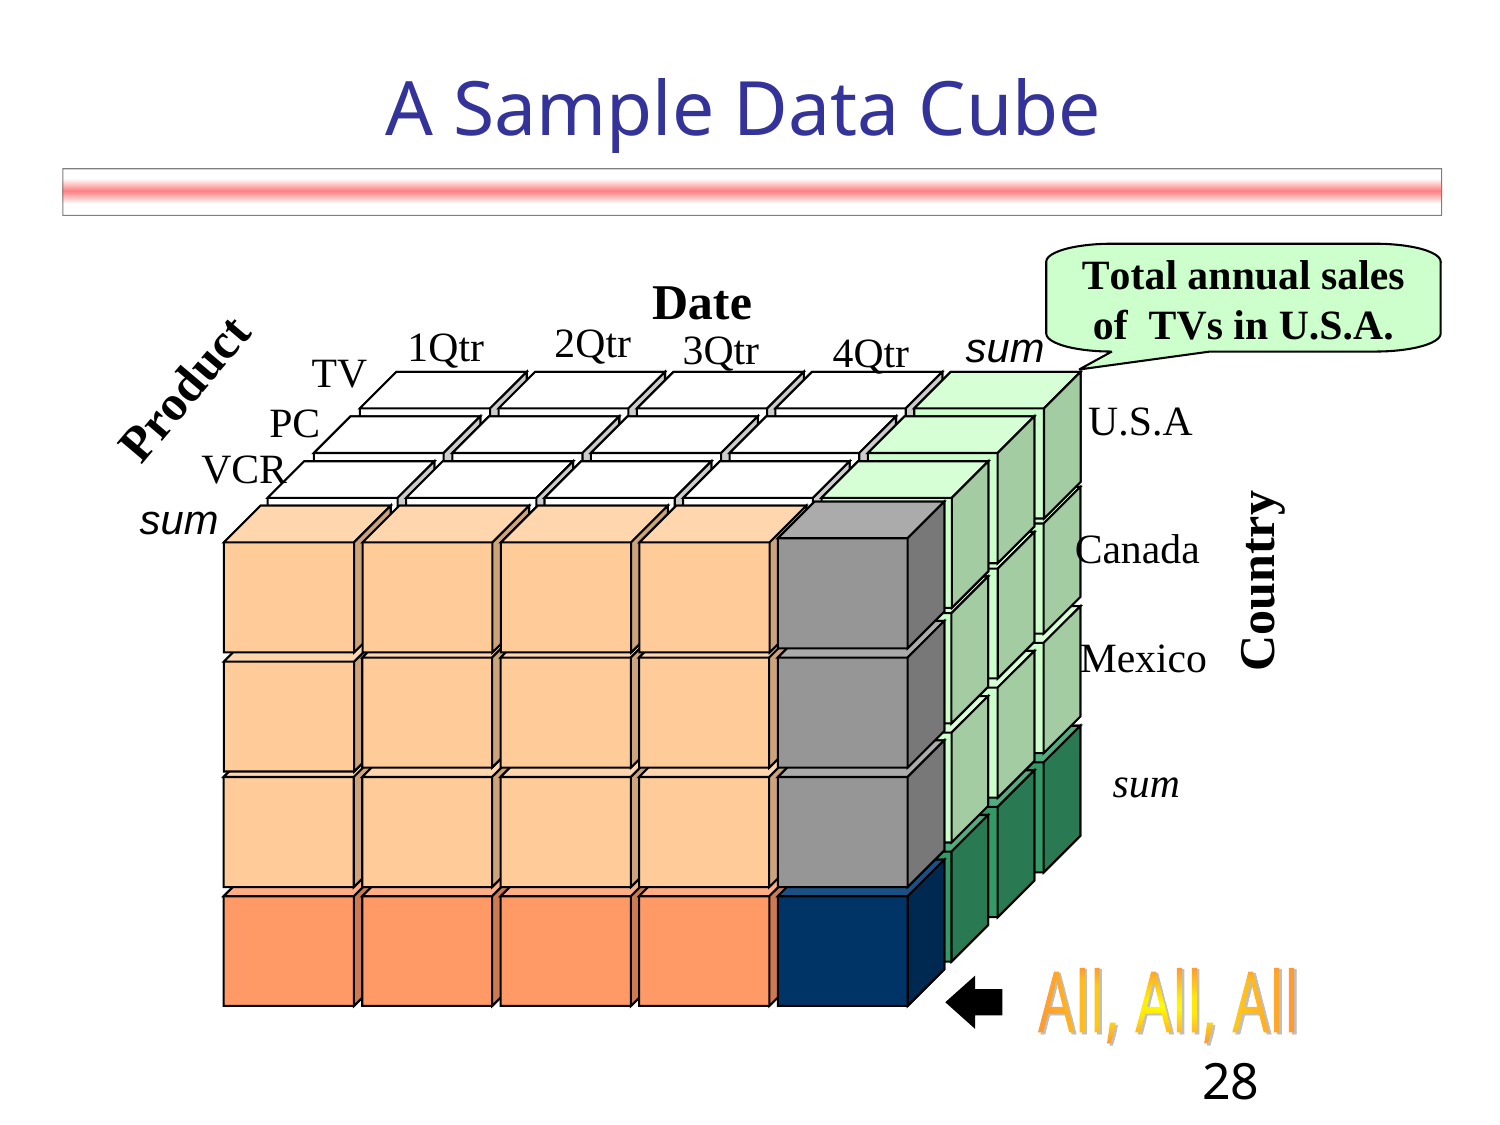

# A Sample Data Cube
Total annual sales
of TVs in U.S.A.
Date
2Qtr
1Qtr
sum
3Qtr
4Qtr
TV
Product
U.S.A
PC
VCR
sum
Canada
Country
Mexico
sum
All, All, All